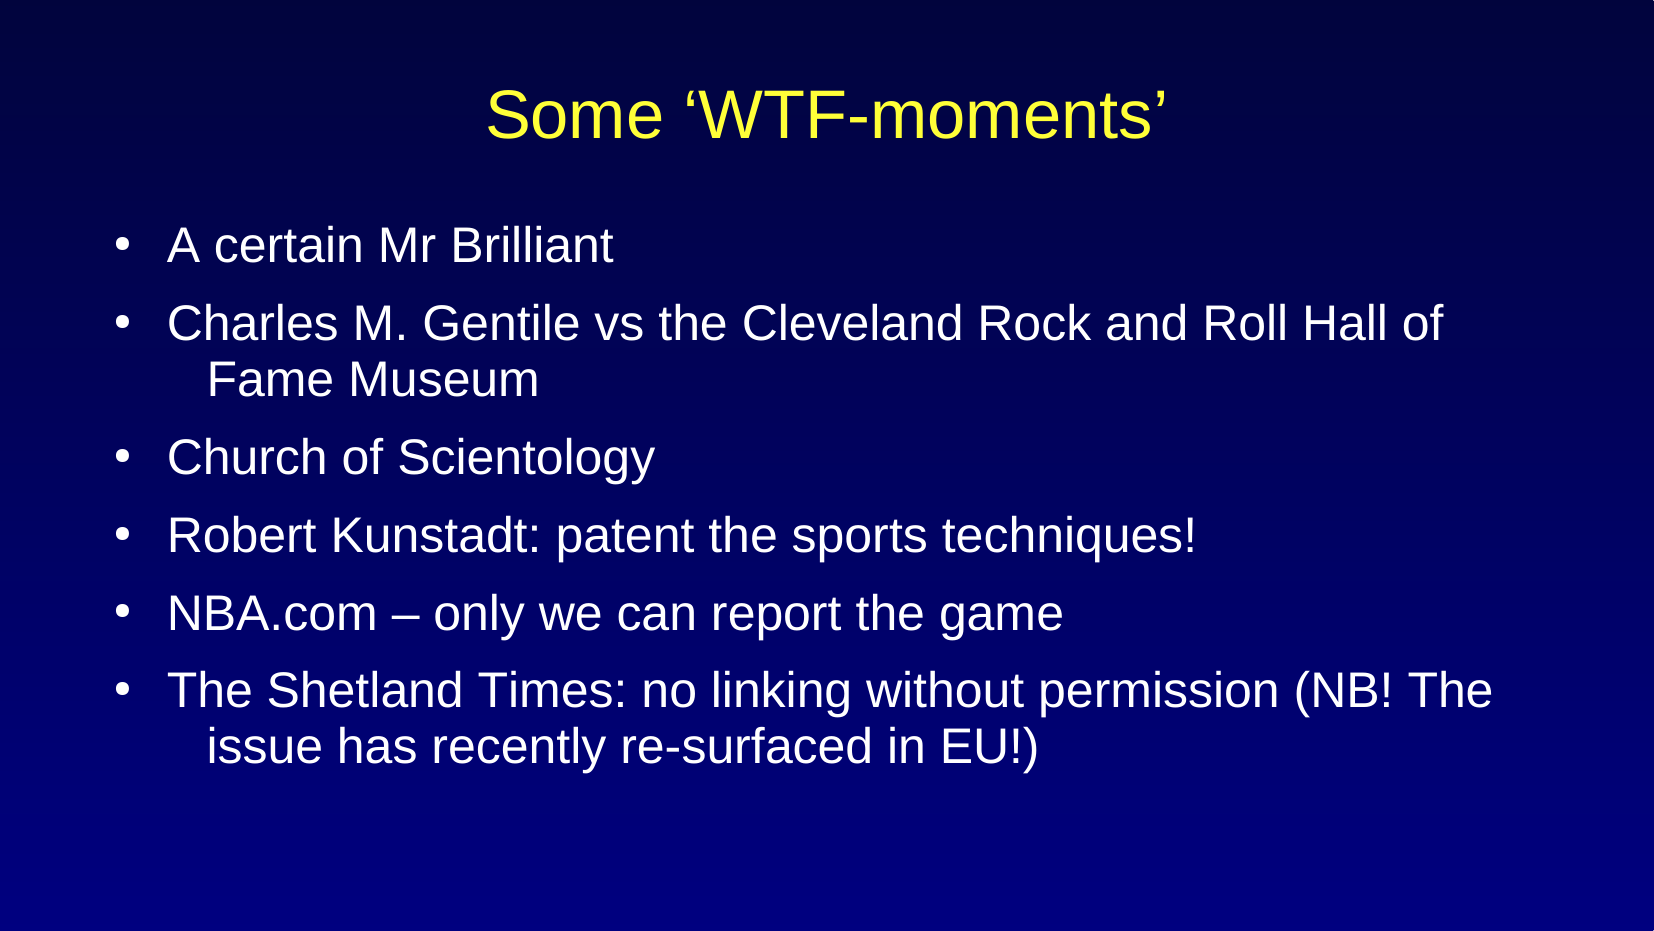

# Some ‘WTF-moments’
A certain Mr Brilliant
Charles M. Gentile vs the Cleveland Rock and Roll Hall of Fame Museum
Church of Scientology
Robert Kunstadt: patent the sports techniques!
NBA.com – only we can report the game
The Shetland Times: no linking without permission (NB! The issue has recently re-surfaced in EU!)